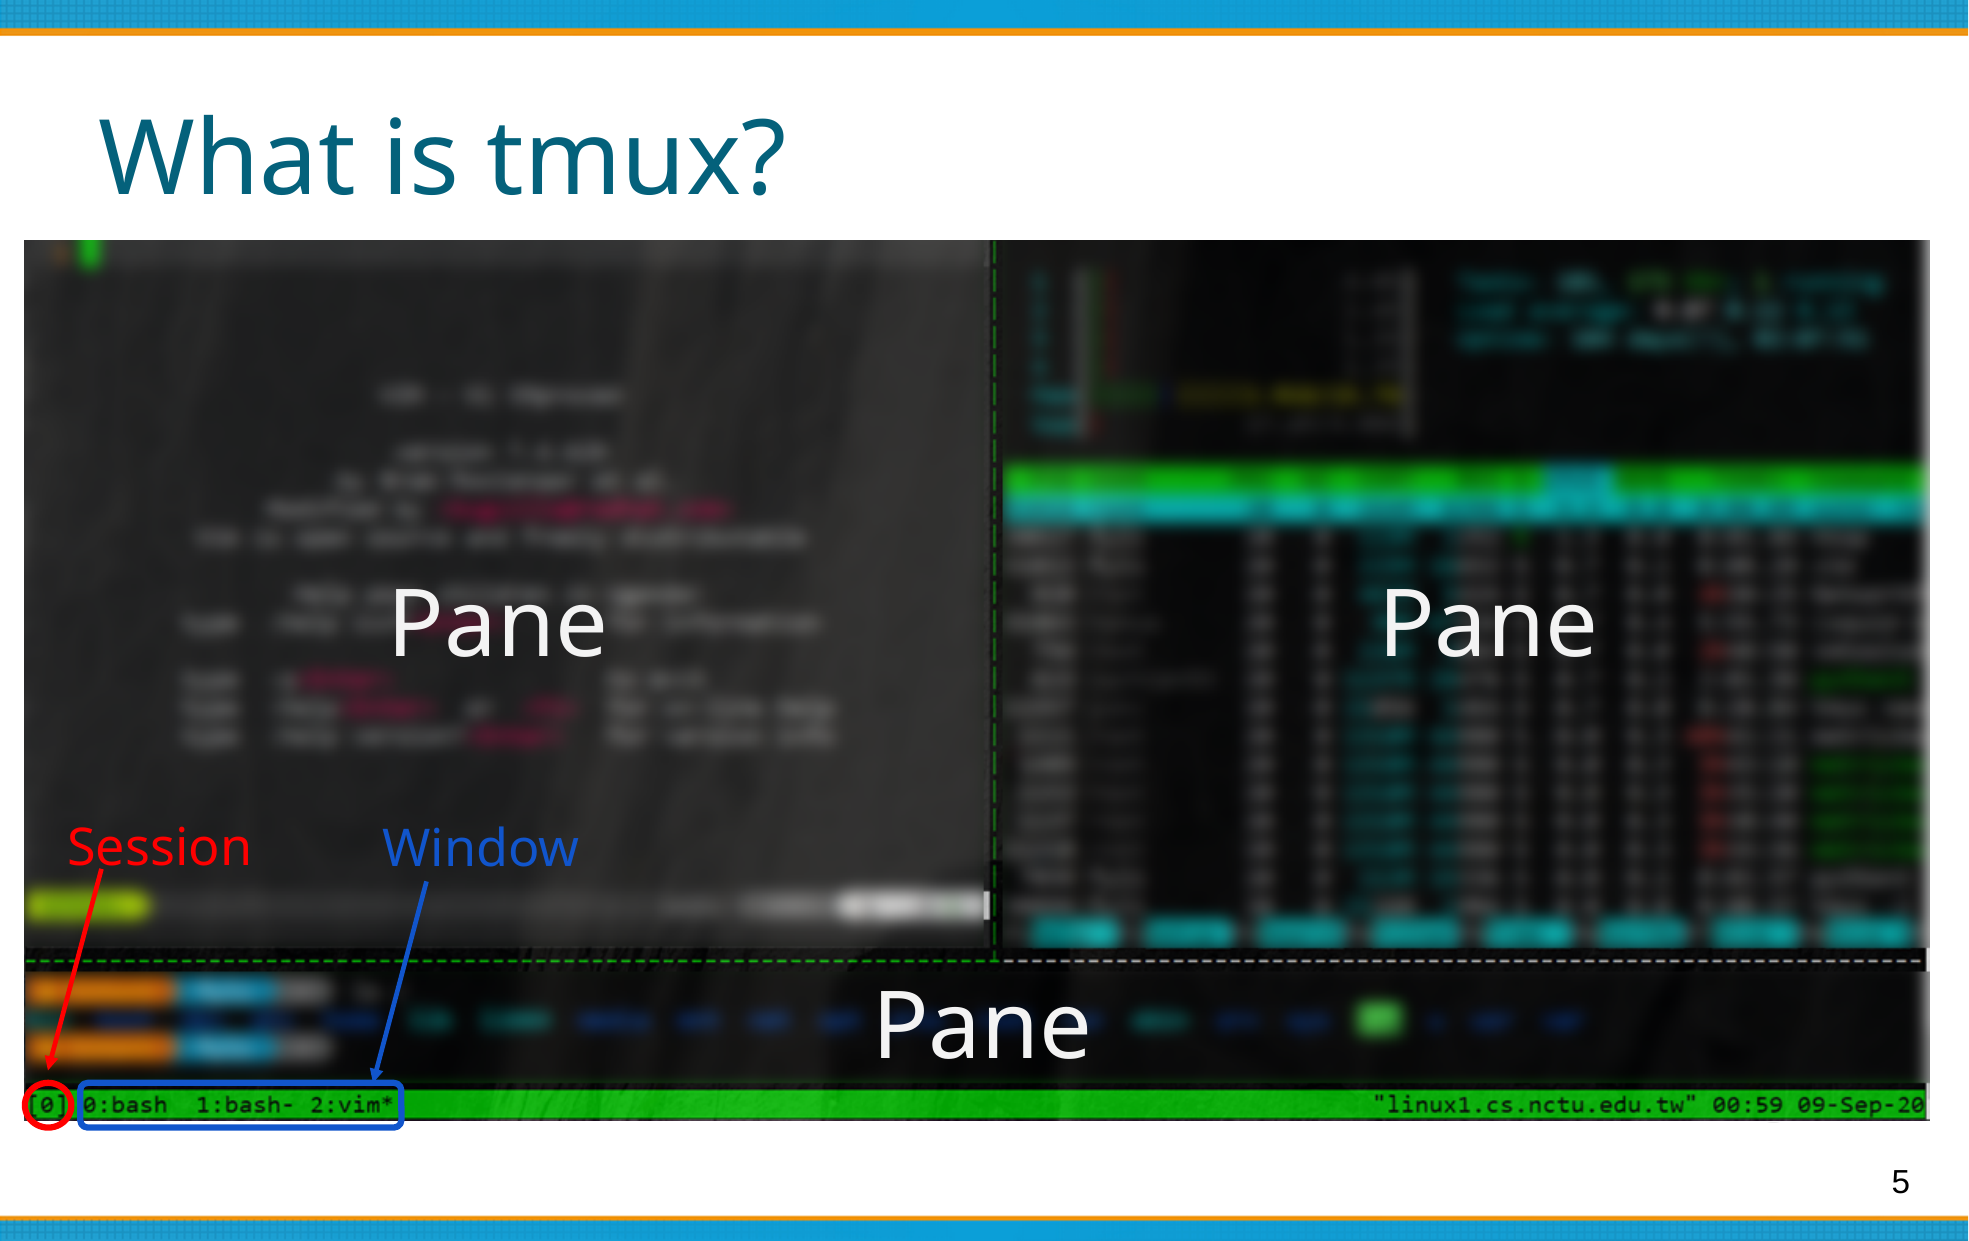

# What is tmux?
Pane
Pane
Session
Window
Pane